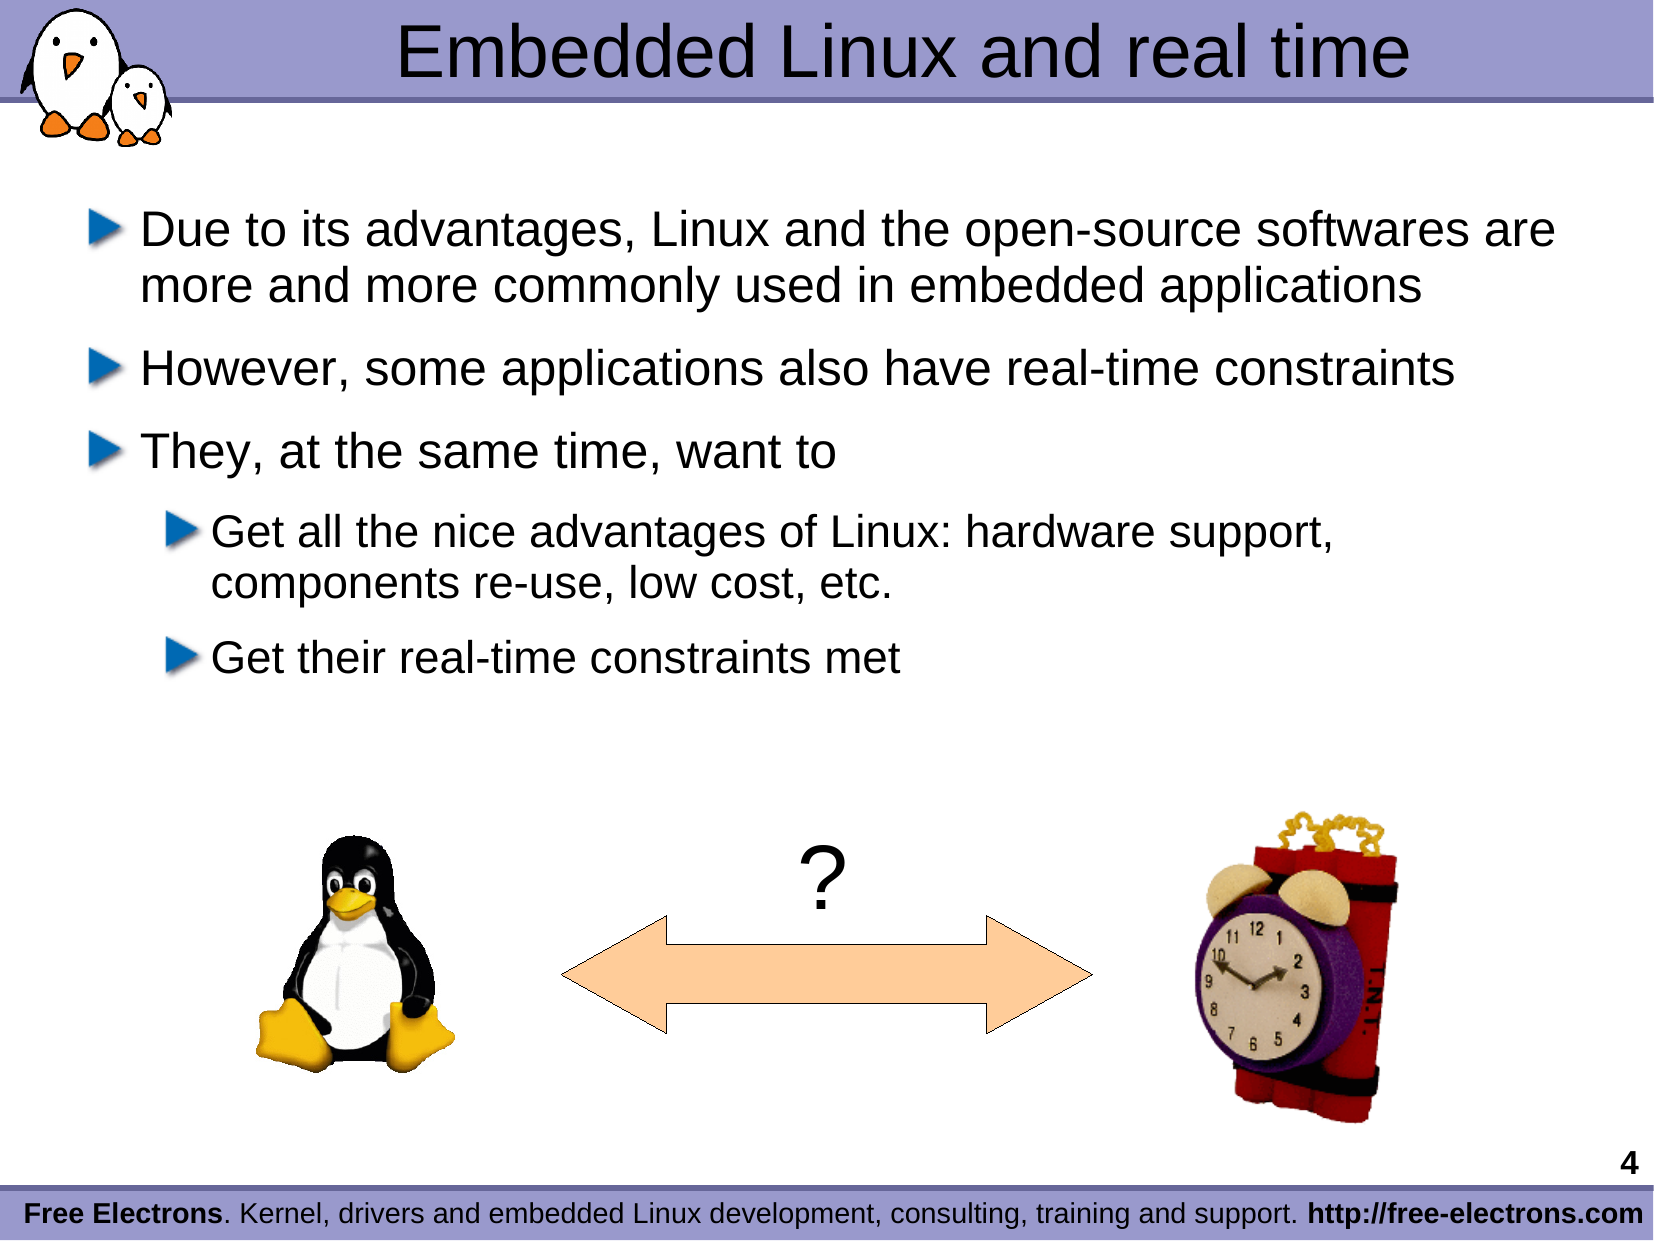

# Embedded Linux and real time
Due to its advantages, Linux and the open-source softwares are more and more commonly used in embedded applications
However, some applications also have real-time constraints
They, at the same time, want to
Get all the nice advantages of Linux: hardware support, components re-use, low cost, etc.
Get their real-time constraints met
?